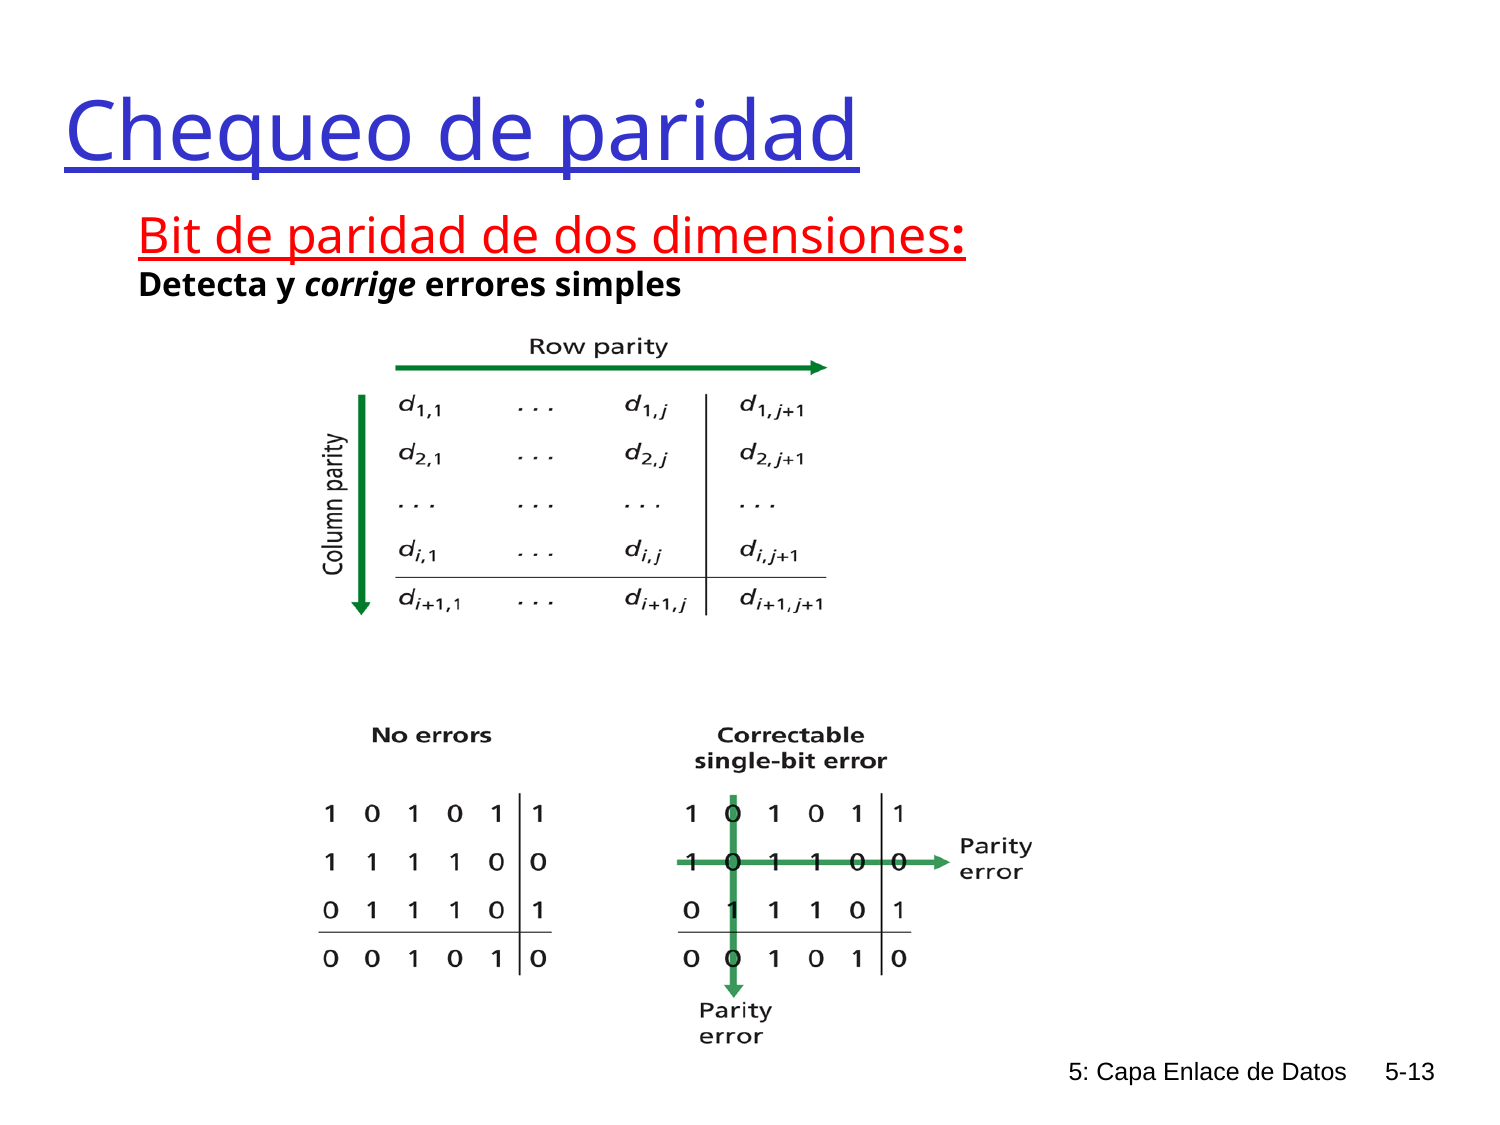

# Chequeo de paridad
Bit de paridad de dos dimensiones:
Detecta y corrige errores simples
13